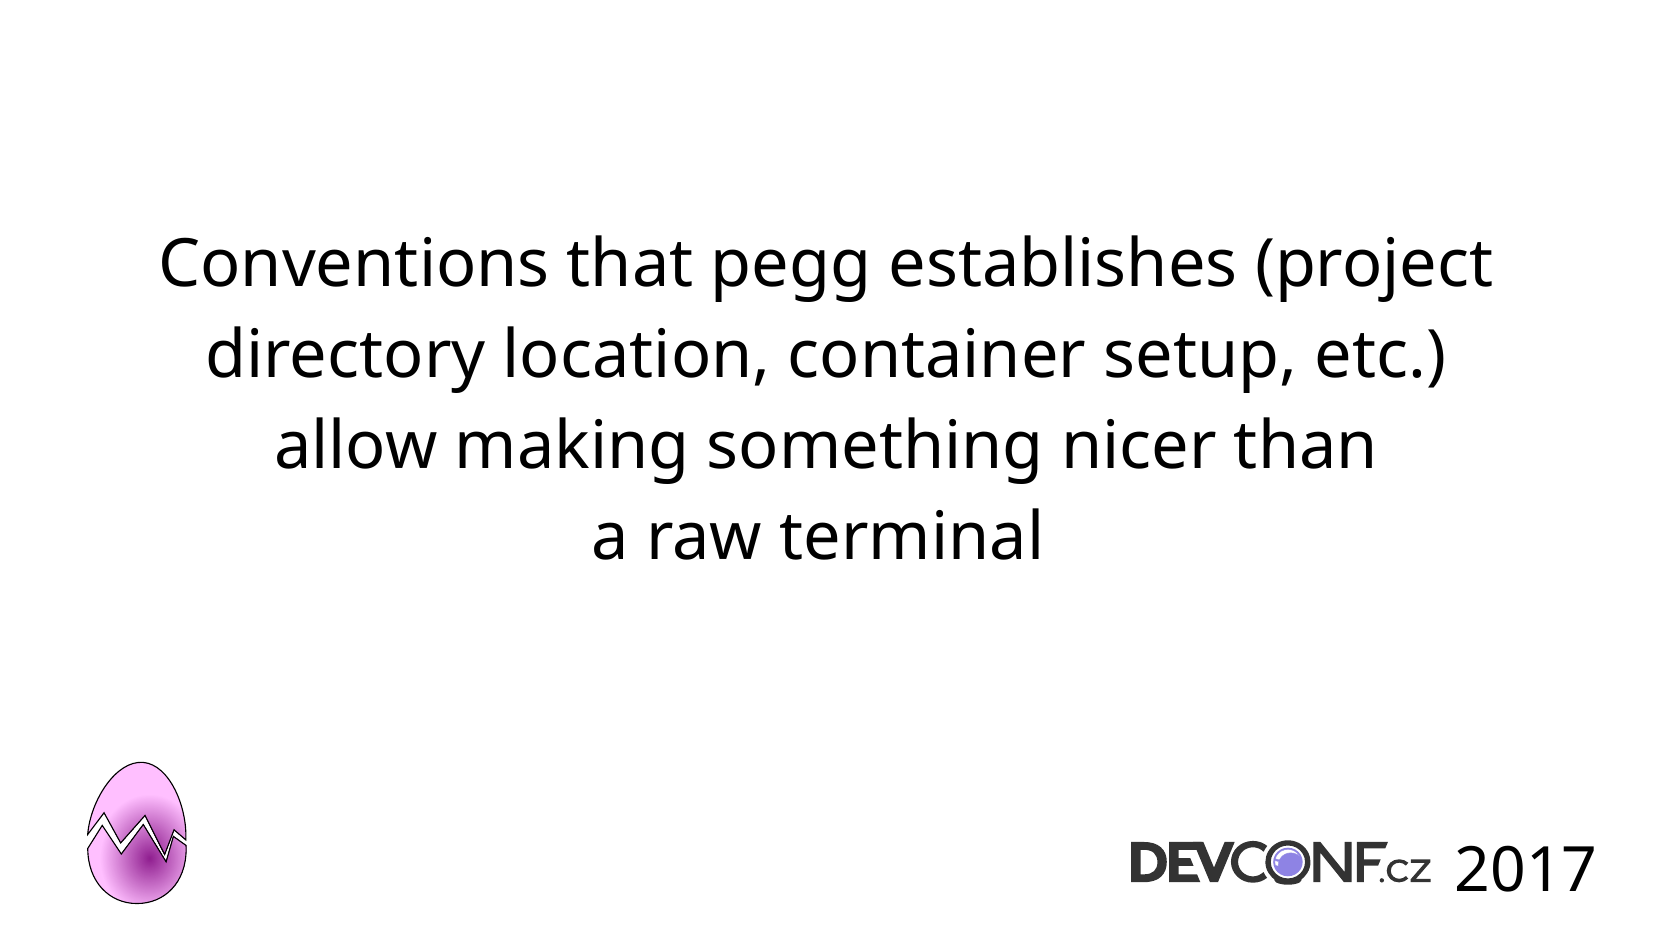

# Conventions that pegg establishes (project directory location, container setup, etc.)
allow making something nicer than
a raw terminal